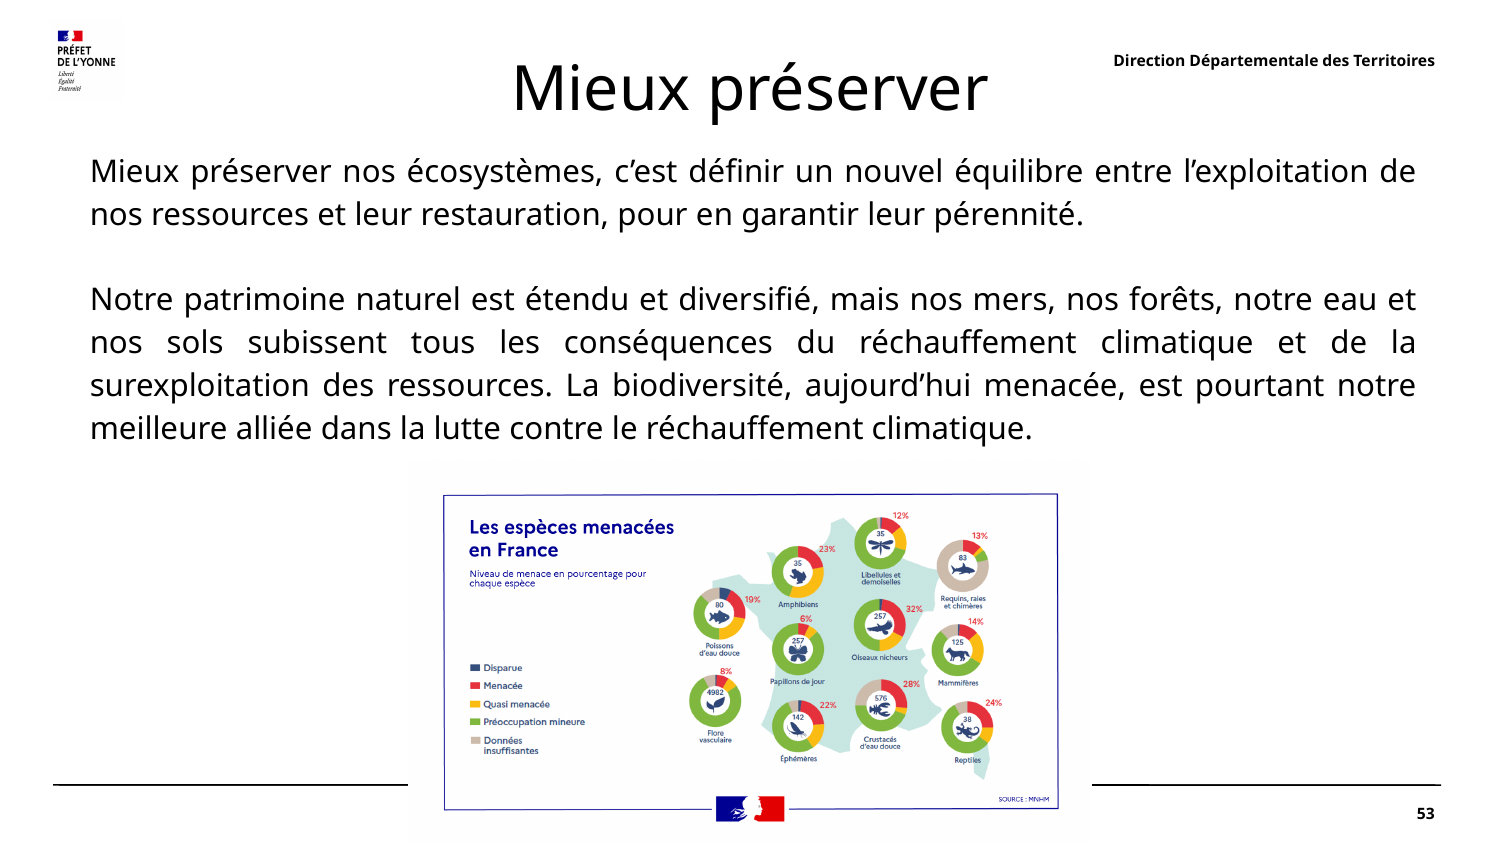

# Mieux préserver
Direction Départementale des Territoires
Mieux préserver nos écosystèmes, c’est définir un nouvel équilibre entre l’exploitation de nos ressources et leur restauration, pour en garantir leur pérennité.
Notre patrimoine naturel est étendu et diversifié, mais nos mers, nos forêts, notre eau et nos sols subissent tous les conséquences du réchauffement climatique et de la surexploitation des ressources. La biodiversité, aujourd’hui menacée, est pourtant notre meilleure alliée dans la lutte contre le réchauffement climatique.
53